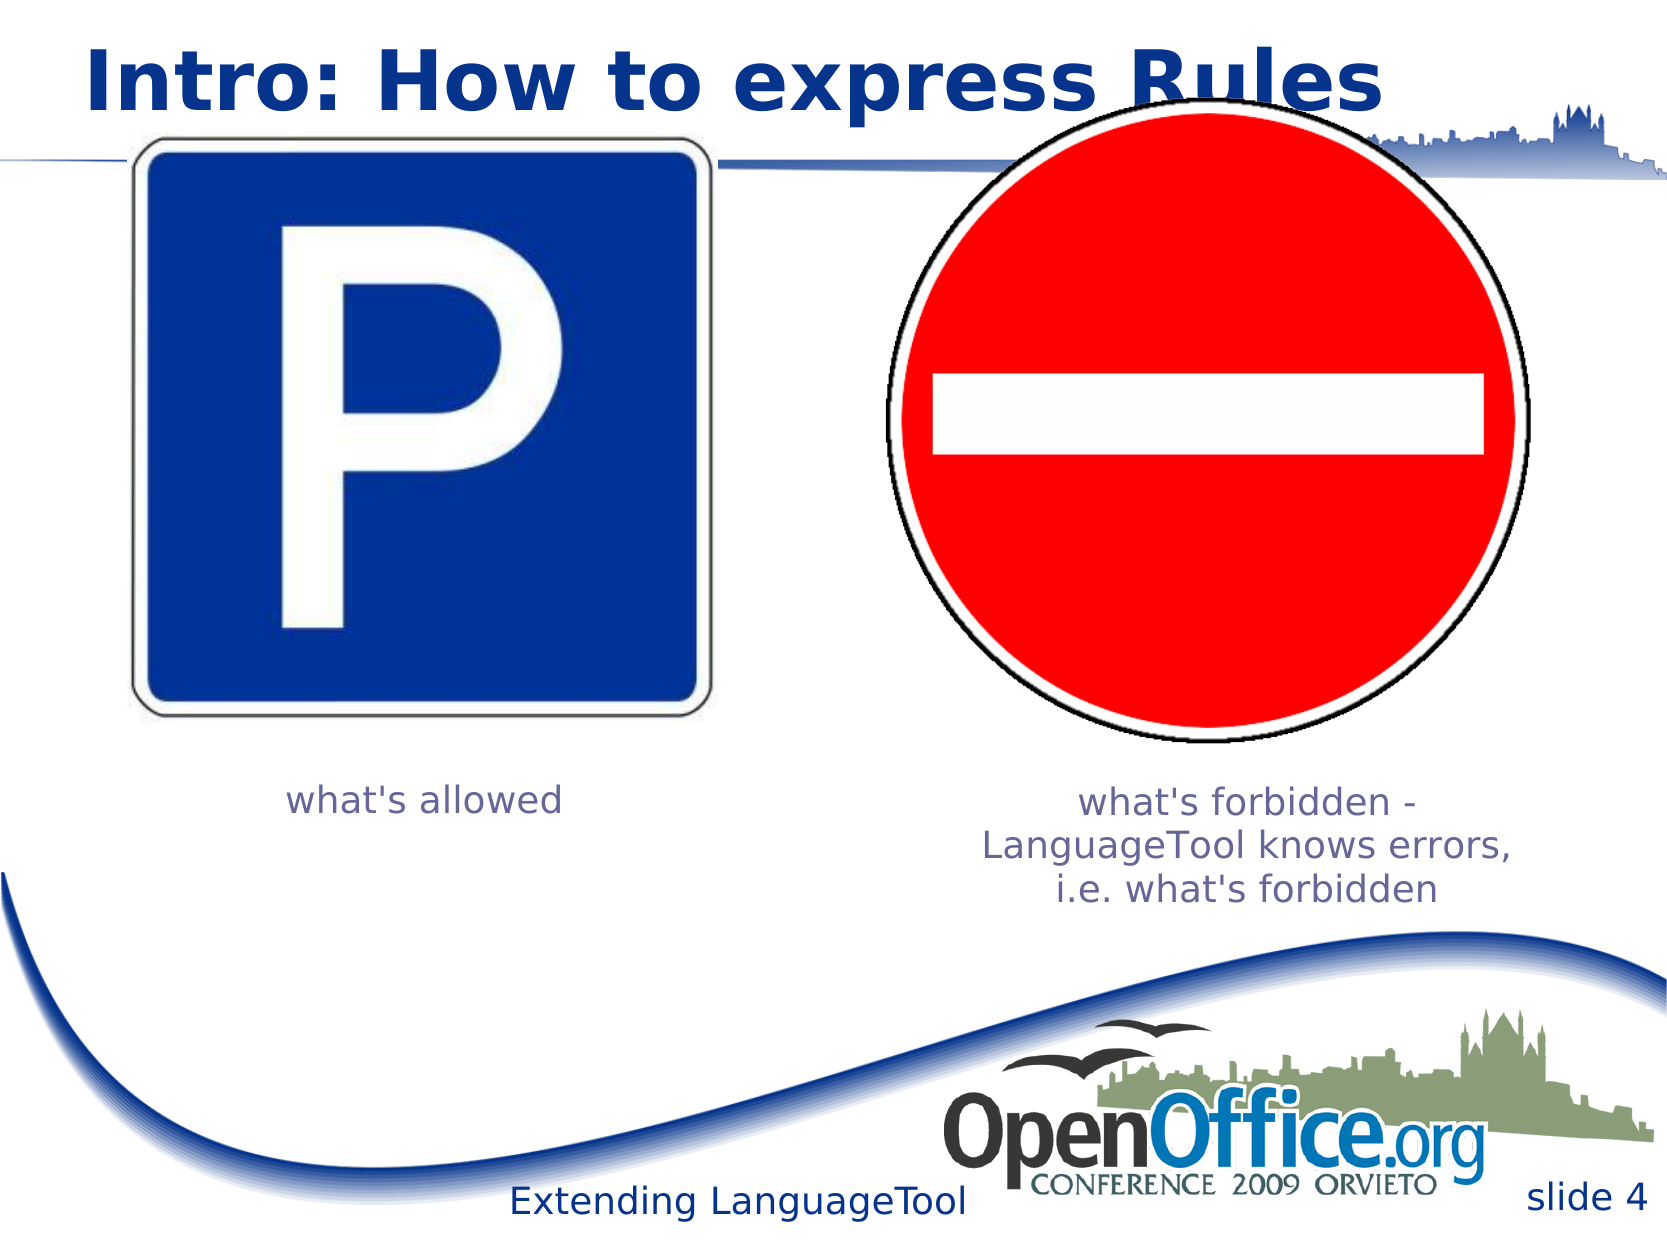

# Intro: How to express Rules
what's allowed
what's forbidden -
LanguageTool knows errors,
i.e. what's forbidden
4
[add your title under View - Footer]